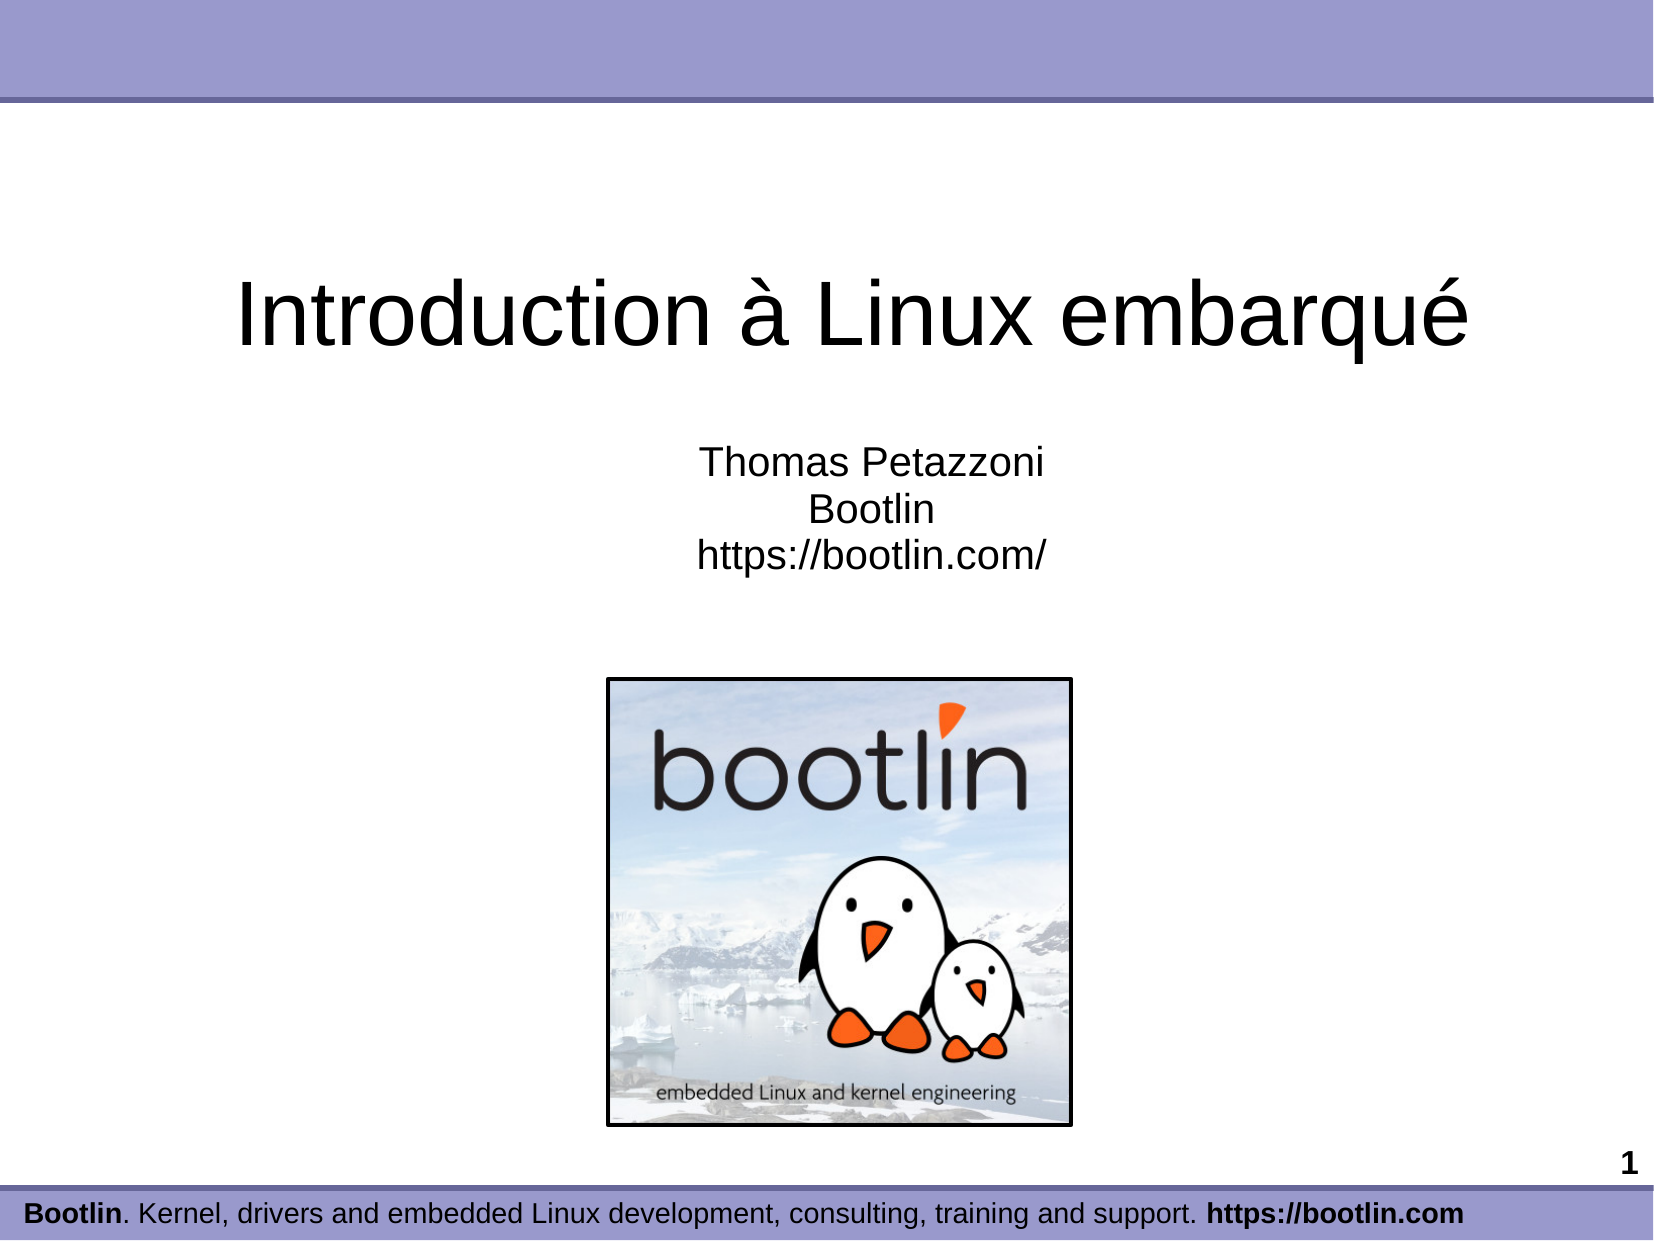

# Introduction à Linux embarqué
Thomas Petazzoni
Bootlin
https://bootlin.com/